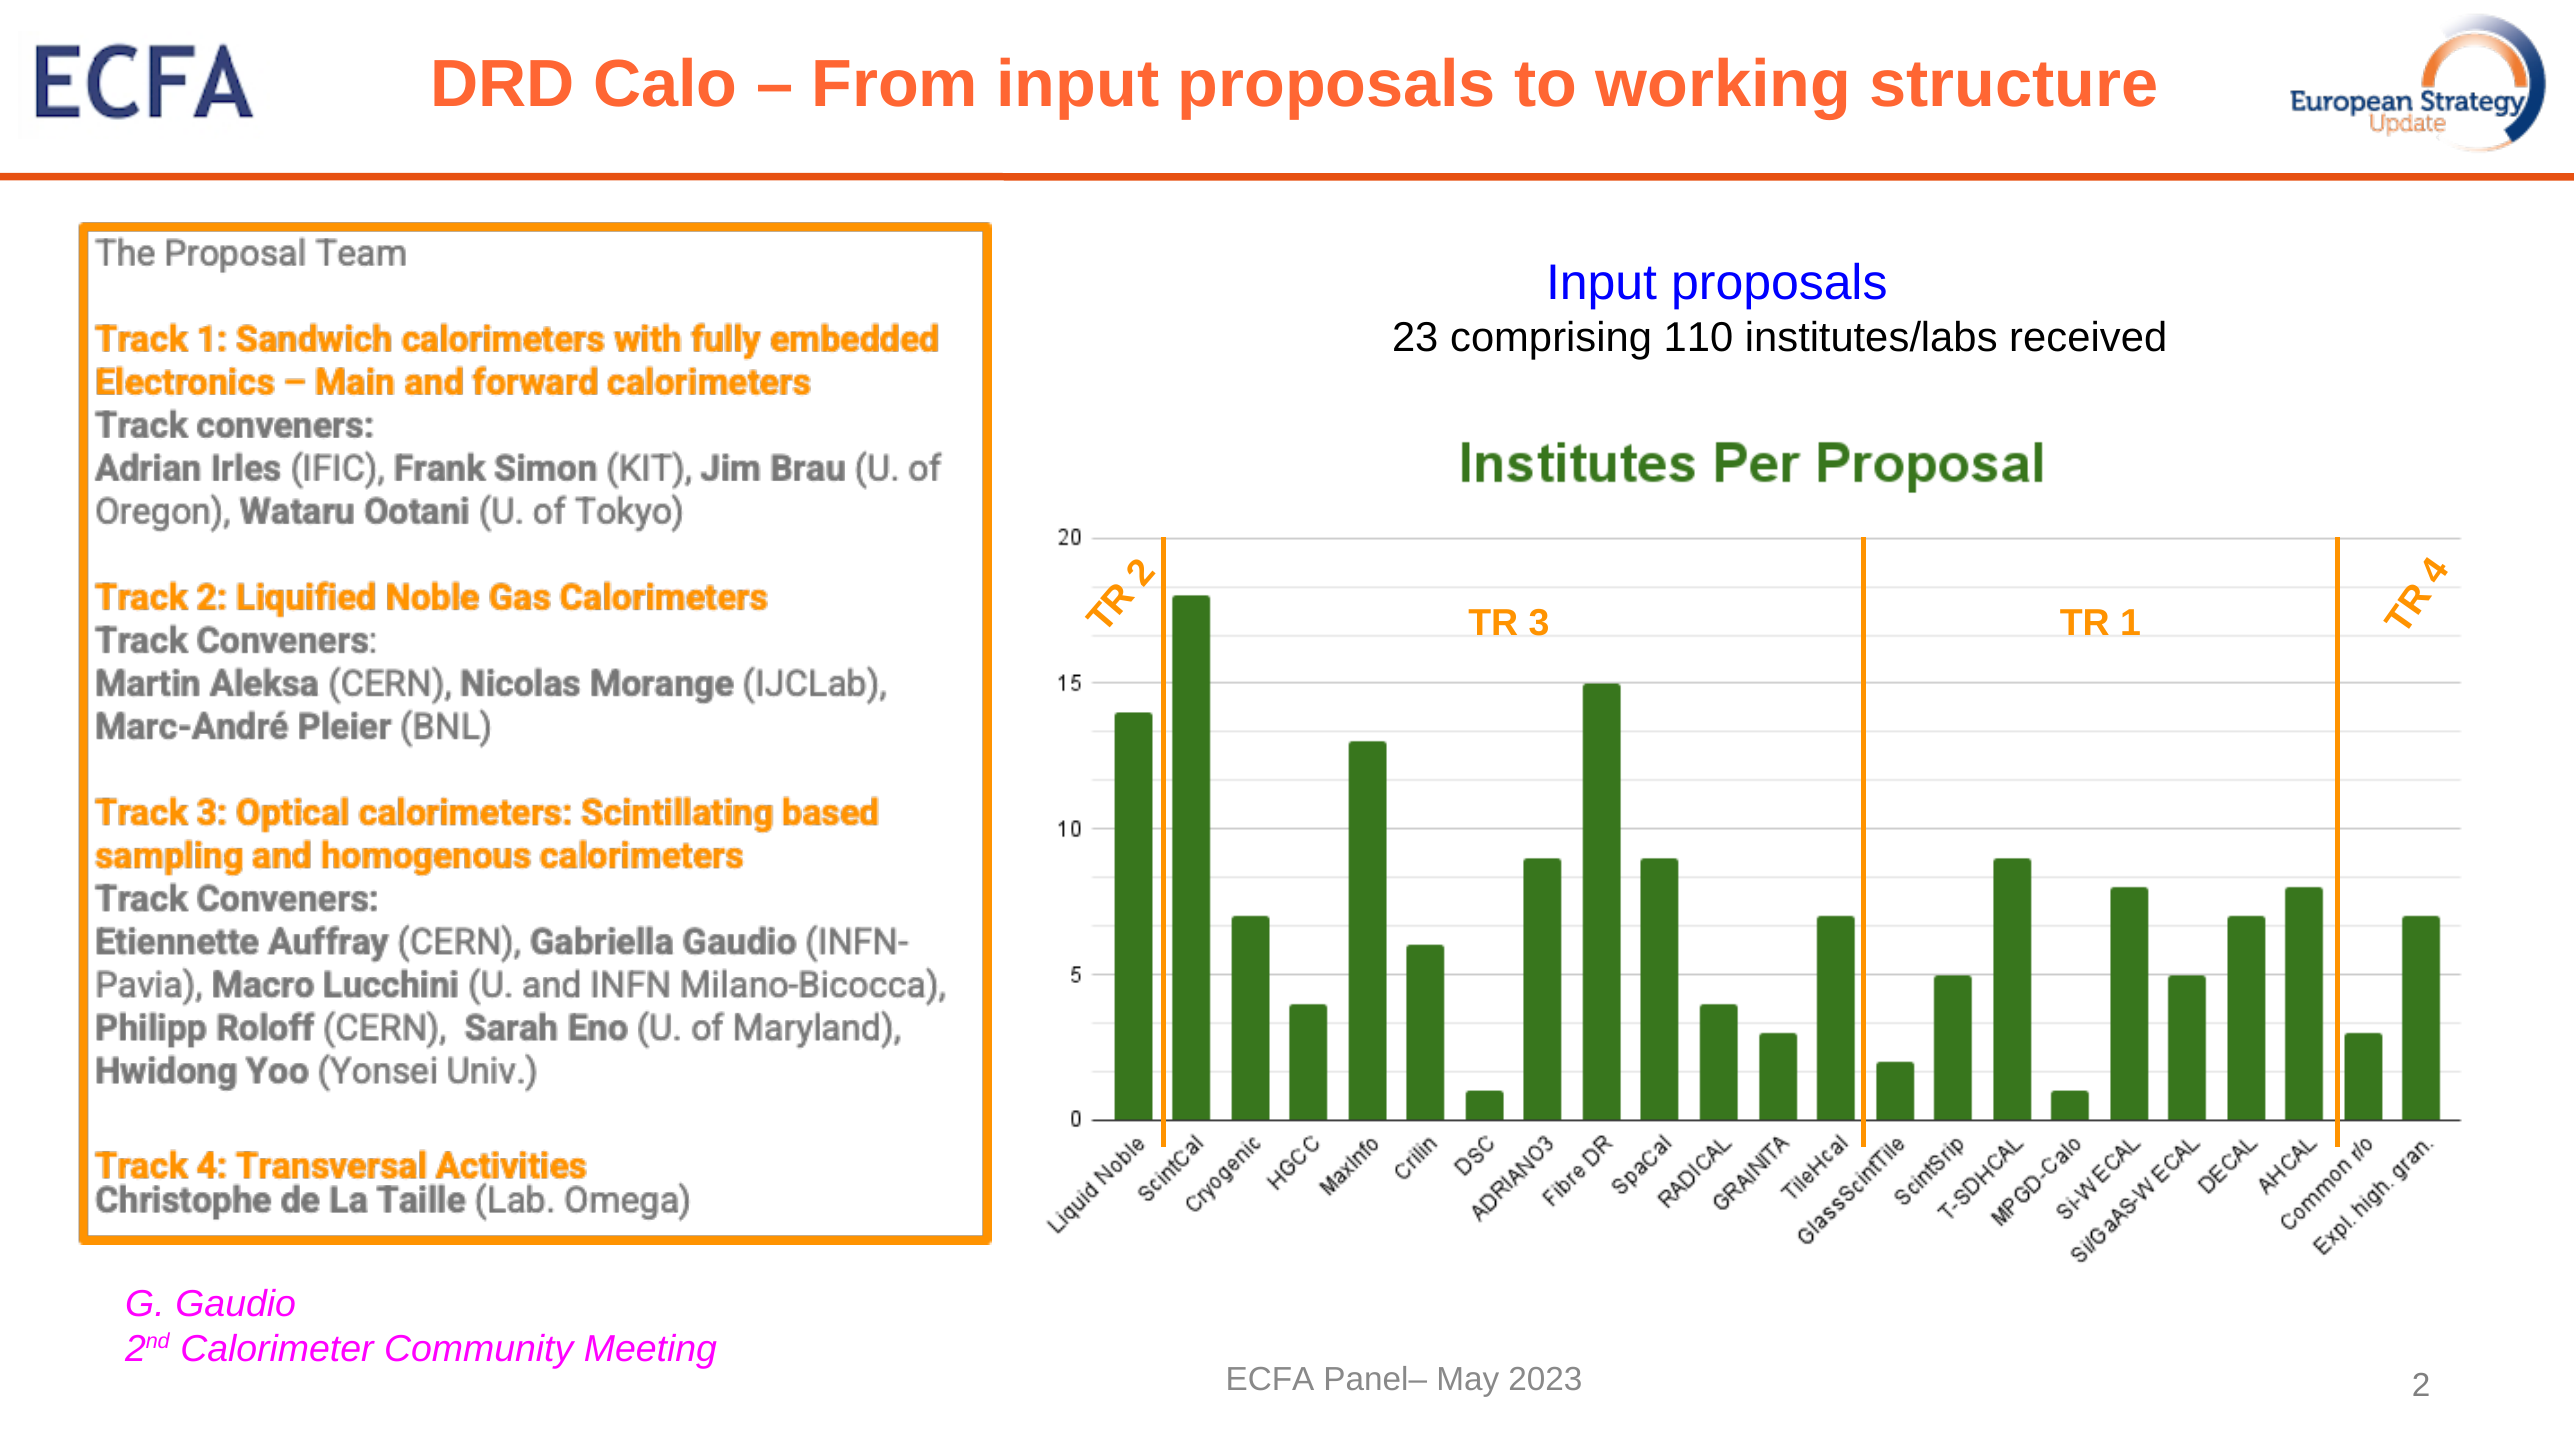

# DRD Calo – From input proposals to working structure
 Input proposals
23 comprising 110 institutes/labs received
TR 2
TR 4
TR 3
TR 1
G. Gaudio
2nd Calorimeter Community Meeting
2